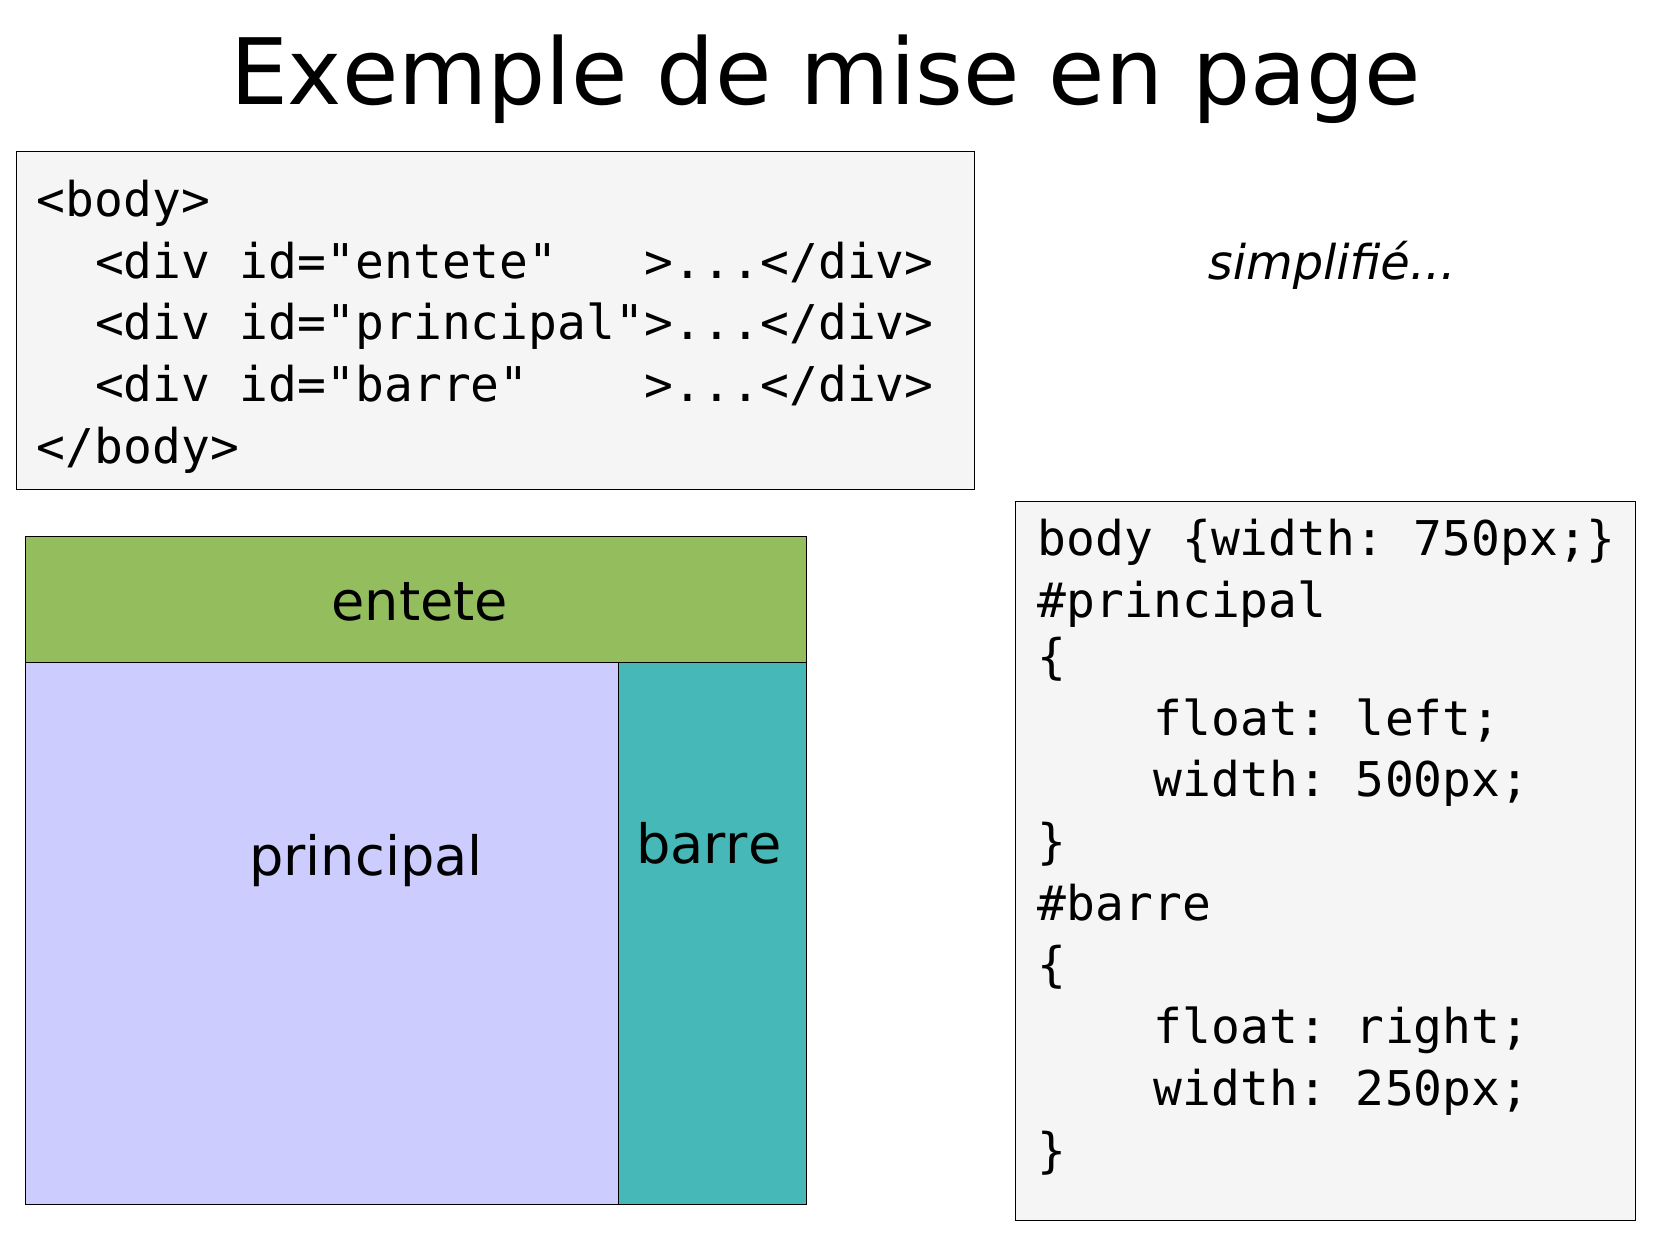

# Exemple de mise en page
<body>
 <div id="entete" >...</div>
 <div id="principal">...</div>
 <div id="barre" >...</div>
</body>
simplifié...
body {width: 750px;}
#principal
{
 float: left;
 width: 500px;
}
#barre
{
 float: right;
 width: 250px;
}
entete
barre
principal